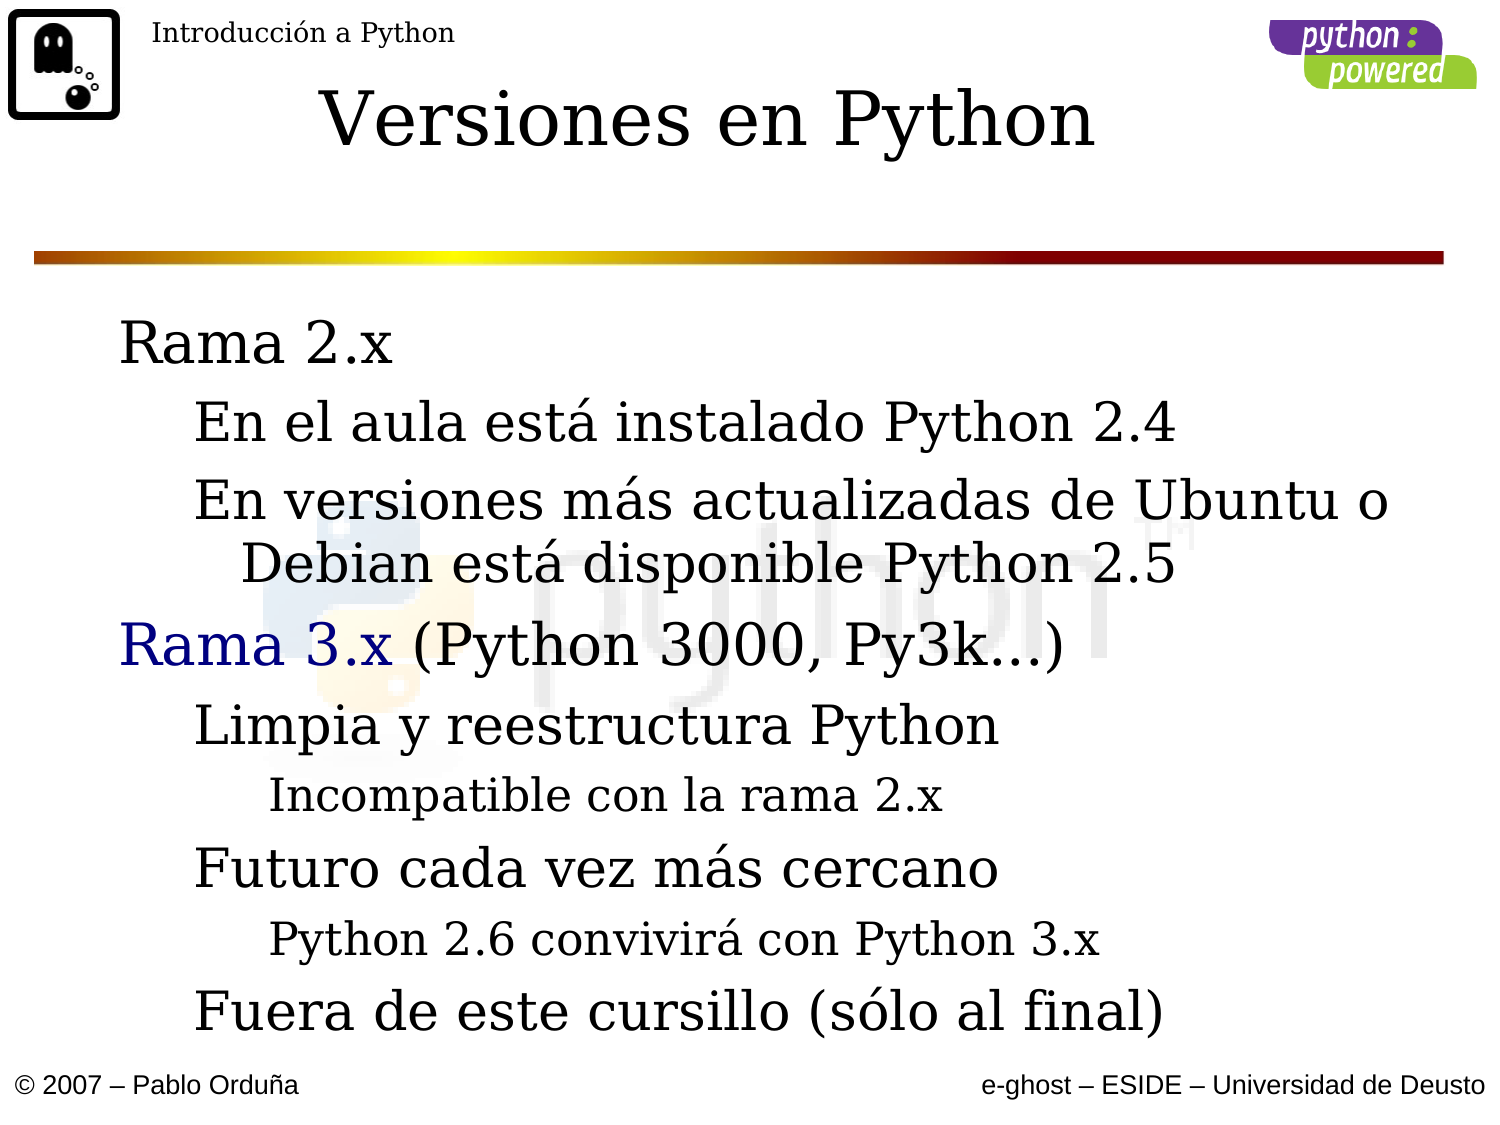

# Versiones en Python
Rama 2.x
En el aula está instalado Python 2.4
En versiones más actualizadas de Ubuntu o Debian está disponible Python 2.5
Rama 3.x (Python 3000, Py3k...)
Limpia y reestructura Python
Incompatible con la rama 2.x
Futuro cada vez más cercano
Python 2.6 convivirá con Python 3.x
Fuera de este cursillo (sólo al final)